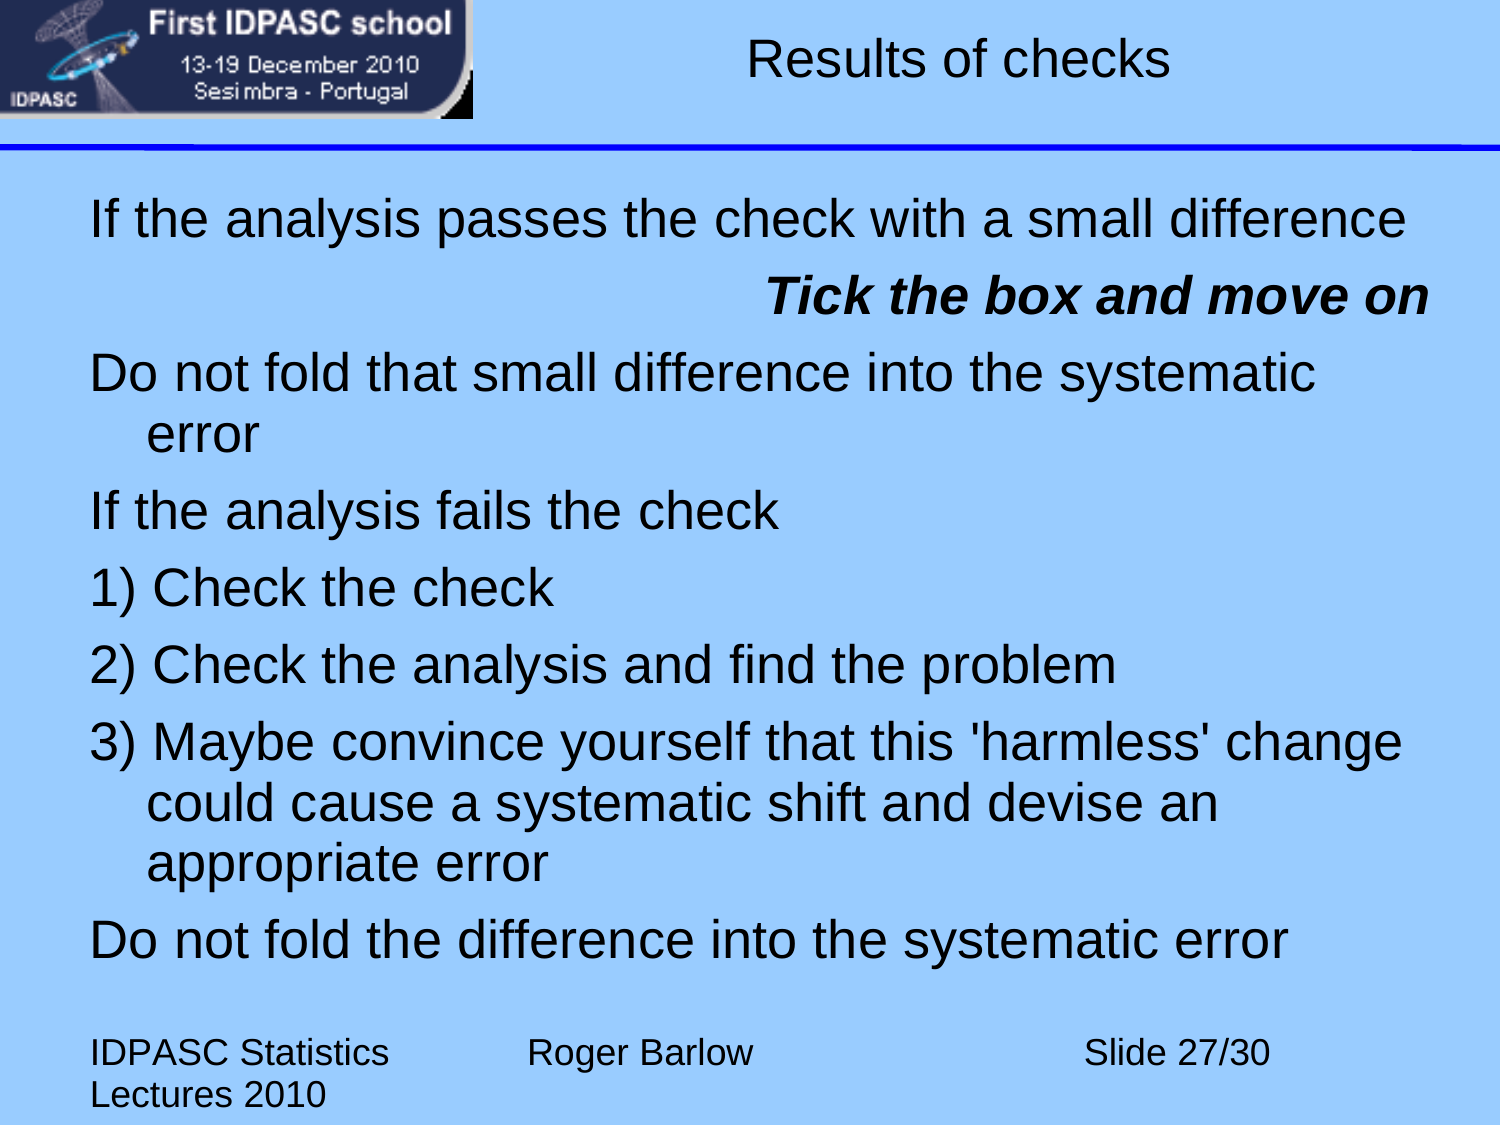

# Results of checks
If the analysis passes the check with a small difference
Tick the box and move on
Do not fold that small difference into the systematic error
If the analysis fails the check
1) Check the check
2) Check the analysis and find the problem
3) Maybe convince yourself that this 'harmless' change could cause a systematic shift and devise an appropriate error
Do not fold the difference into the systematic error
27